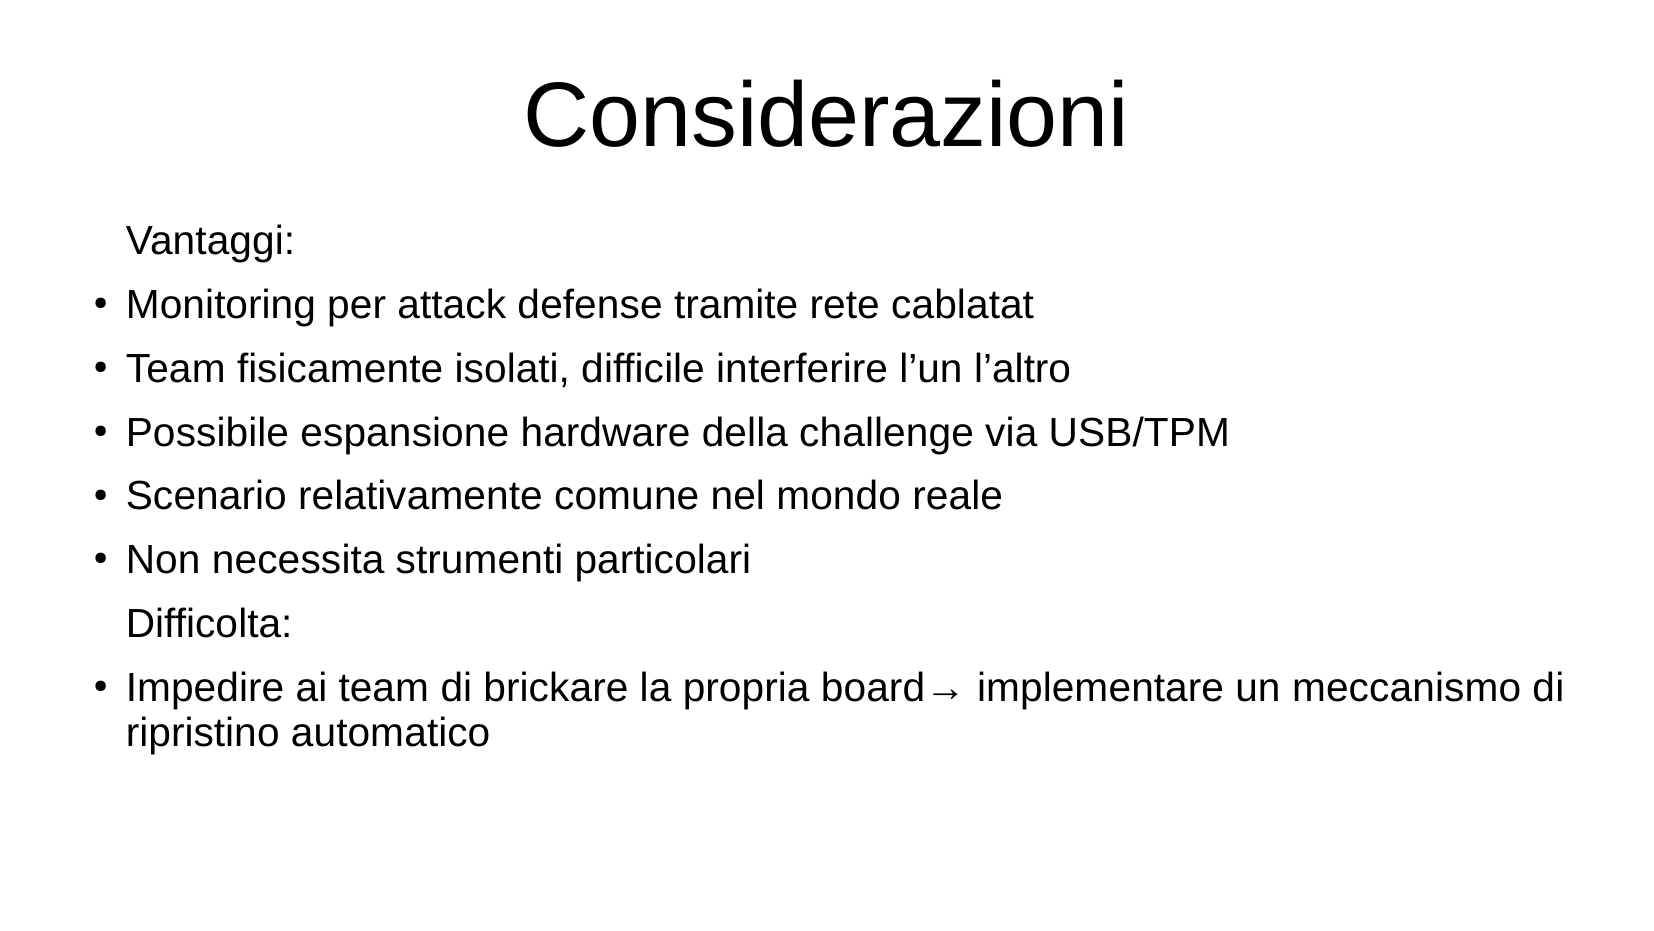

# Considerazioni
Vantaggi:
Monitoring per attack defense tramite rete cablatat
Team fisicamente isolati, difficile interferire l’un l’altro
Possibile espansione hardware della challenge via USB/TPM
Scenario relativamente comune nel mondo reale
Non necessita strumenti particolari
Difficolta:
Impedire ai team di brickare la propria board→ implementare un meccanismo di ripristino automatico